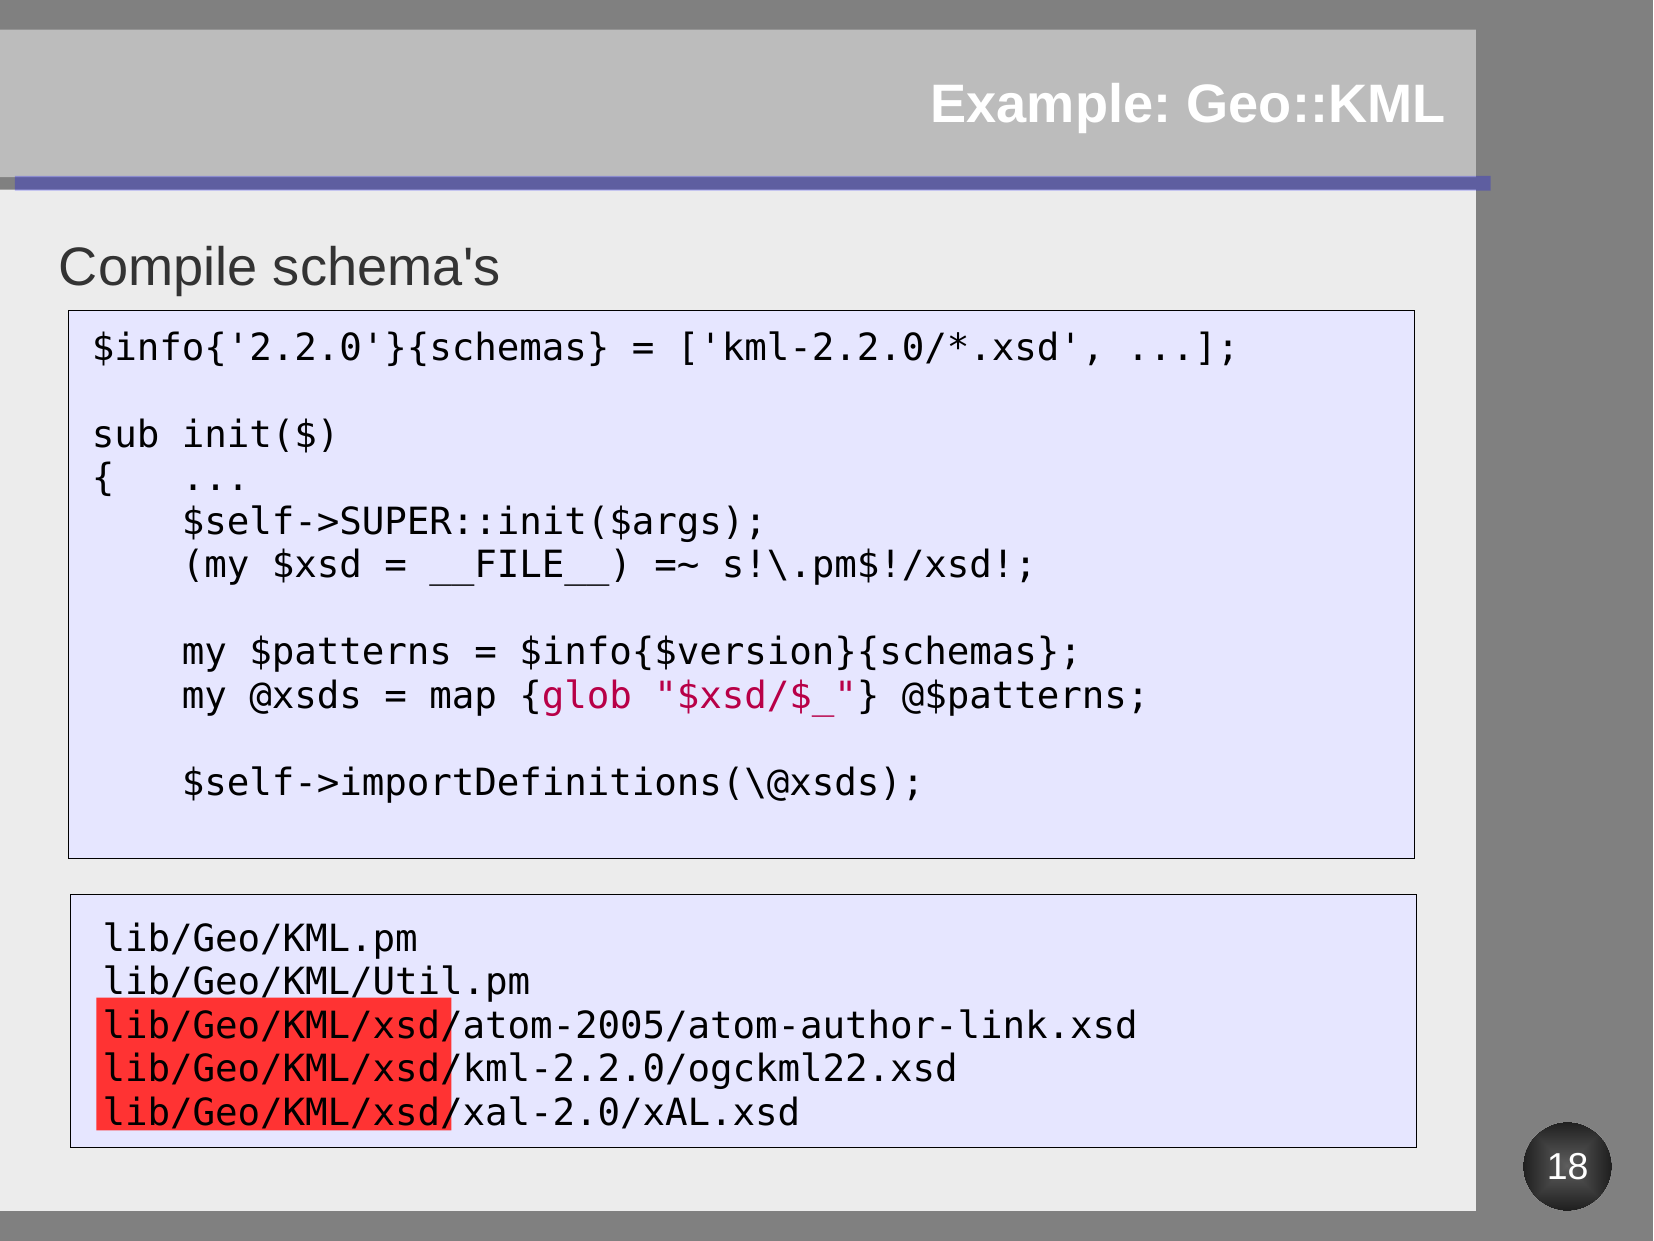

# Example: Geo::KML
Compile schema's
$info{'2.2.0'}{schemas} = ['kml-2.2.0/*.xsd', ...];
sub init($)
{ ...
 $self->SUPER::init($args);
 (my $xsd = __FILE__) =~ s!\.pm$!/xsd!;
 my $patterns = $info{$version}{schemas};
 my @xsds = map {glob "$xsd/$_"} @$patterns;
 $self->importDefinitions(\@xsds);
lib/Geo/KML.pm
lib/Geo/KML/Util.pm
lib/Geo/KML/xsd/atom-2005/atom-author-link.xsd
lib/Geo/KML/xsd/kml-2.2.0/ogckml22.xsd
lib/Geo/KML/xsd/xal-2.0/xAL.xsd